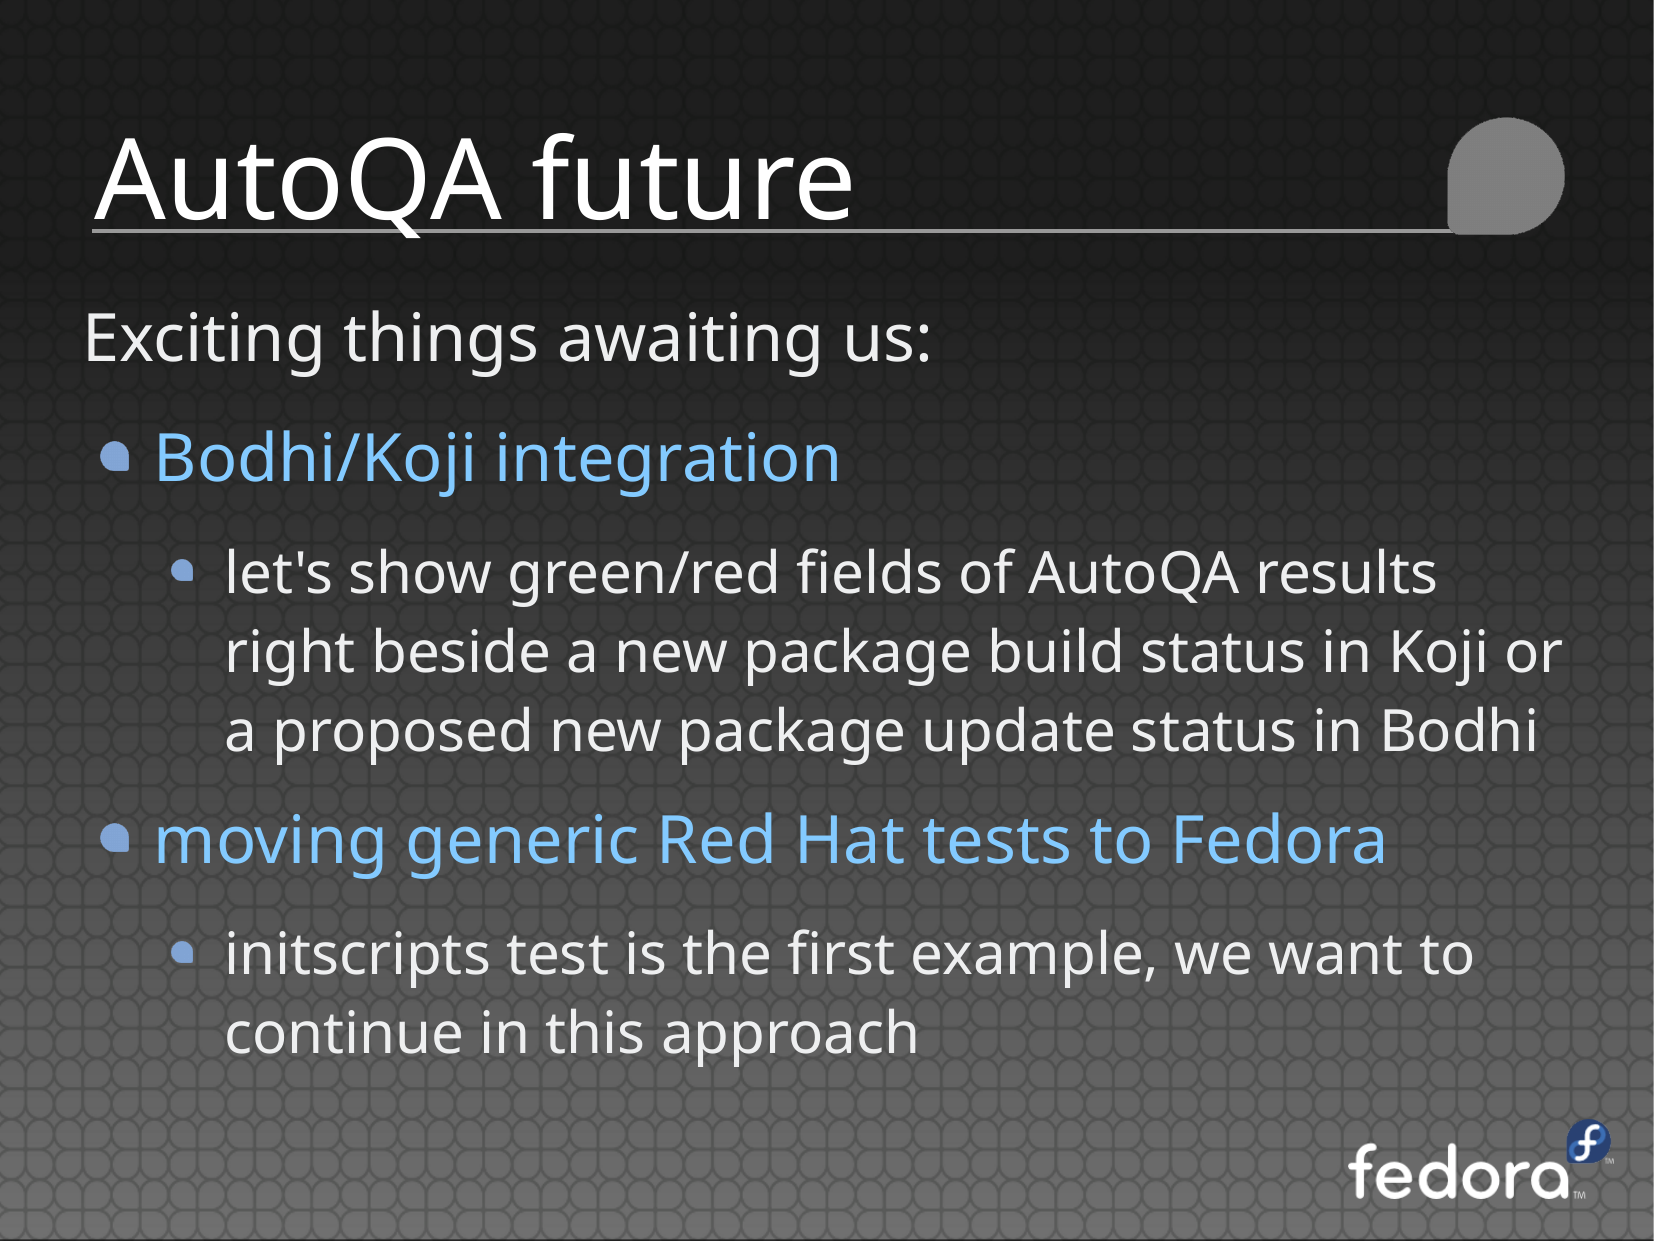

AutoQA future
# Exciting things awaiting us:
Bodhi/Koji integration
let's show green/red fields of AutoQA results right beside a new package build status in Koji or a proposed new package update status in Bodhi
moving generic Red Hat tests to Fedora
initscripts test is the first example, we want to continue in this approach